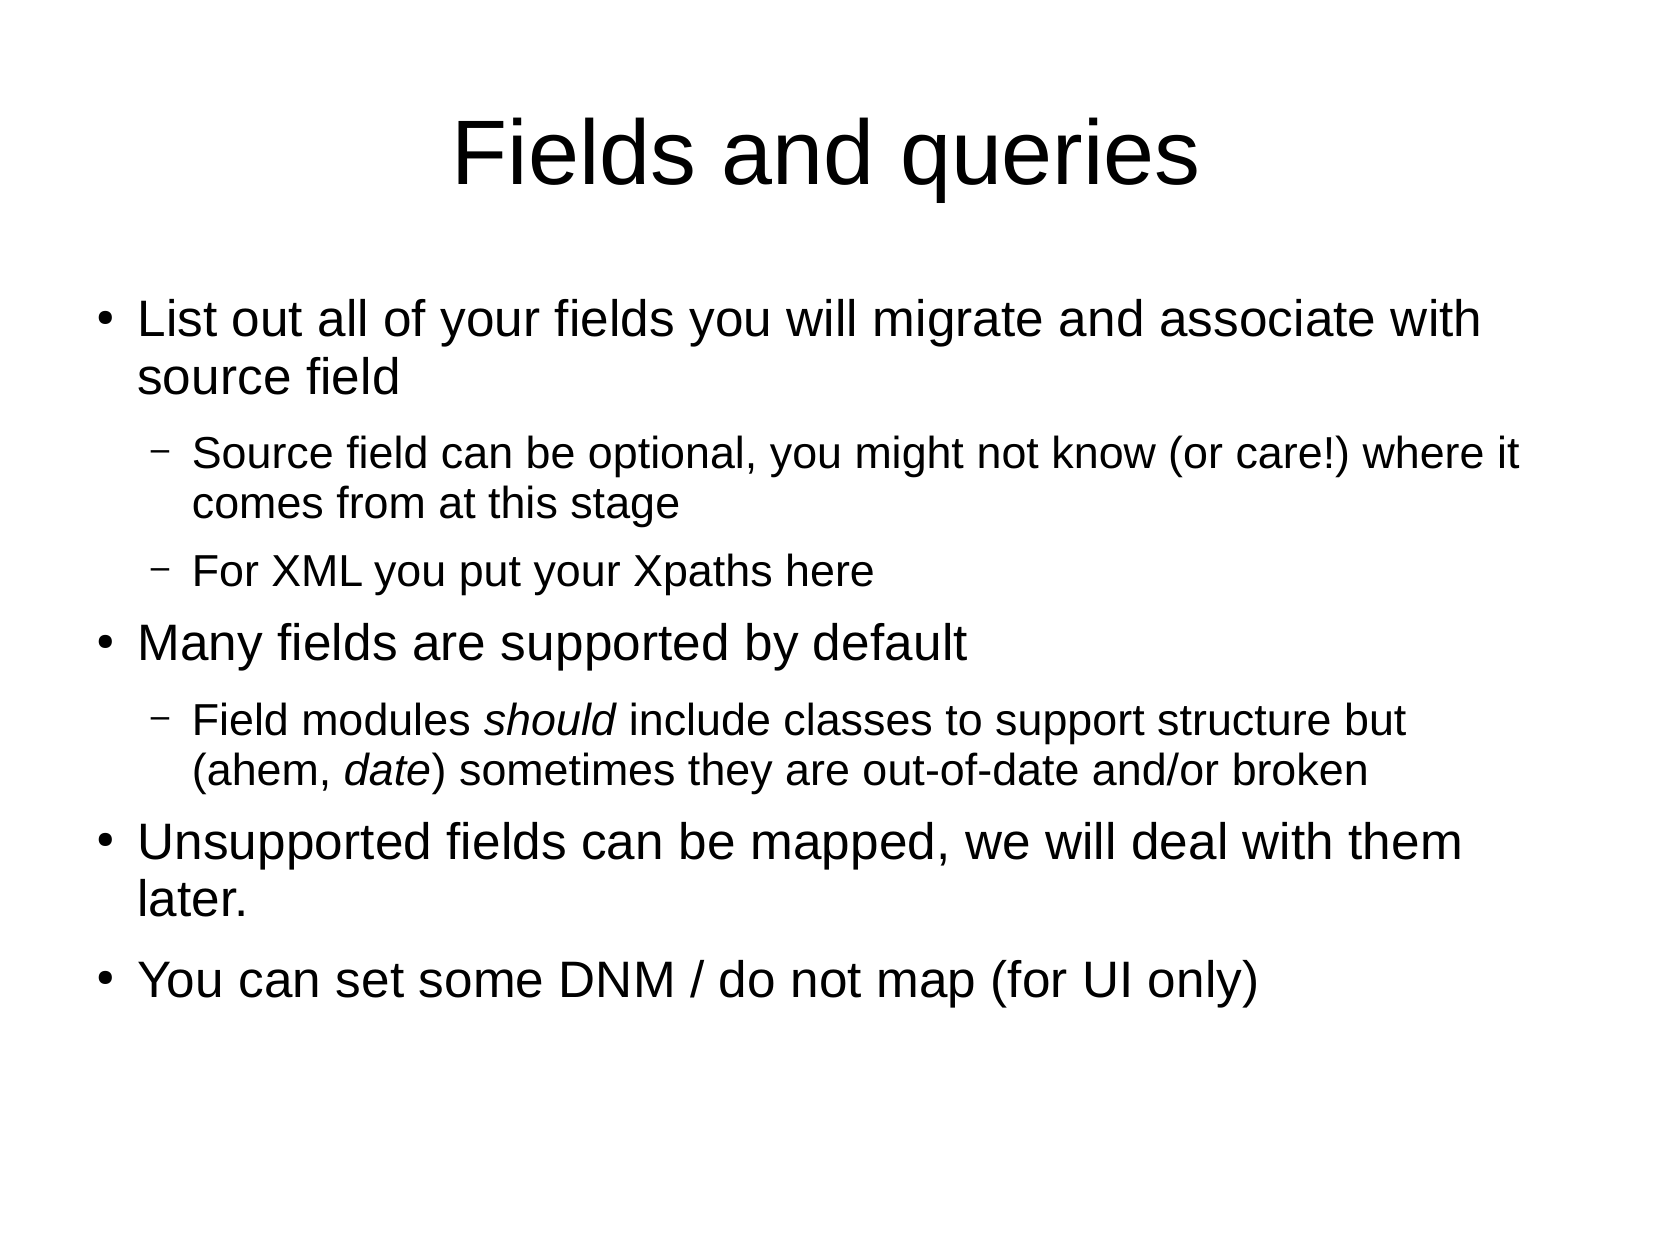

# Fields and queries
List out all of your fields you will migrate and associate with source field
Source field can be optional, you might not know (or care!) where it comes from at this stage
For XML you put your Xpaths here
Many fields are supported by default
Field modules should include classes to support structure but (ahem, date) sometimes they are out-of-date and/or broken
Unsupported fields can be mapped, we will deal with them later.
You can set some DNM / do not map (for UI only)